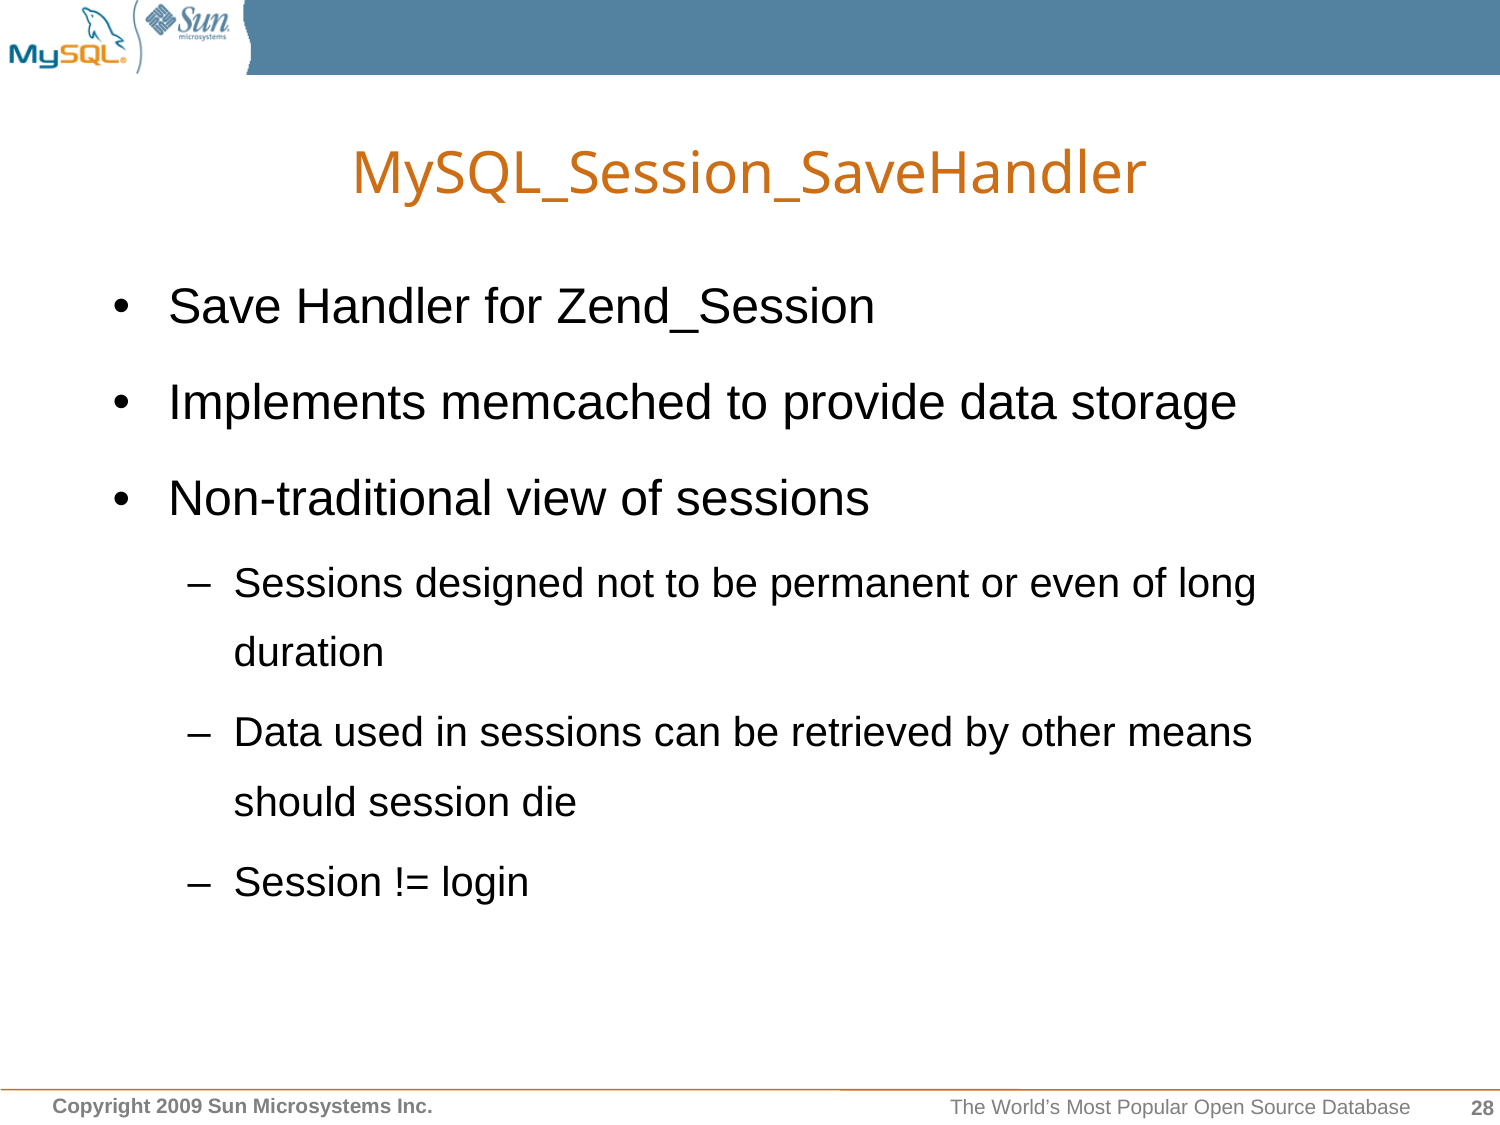

# MySQL_Session_SaveHandler
Save Handler for Zend_Session
Implements memcached to provide data storage
Non-traditional view of sessions
Sessions designed not to be permanent or even of long duration
Data used in sessions can be retrieved by other means should session die
Session != login